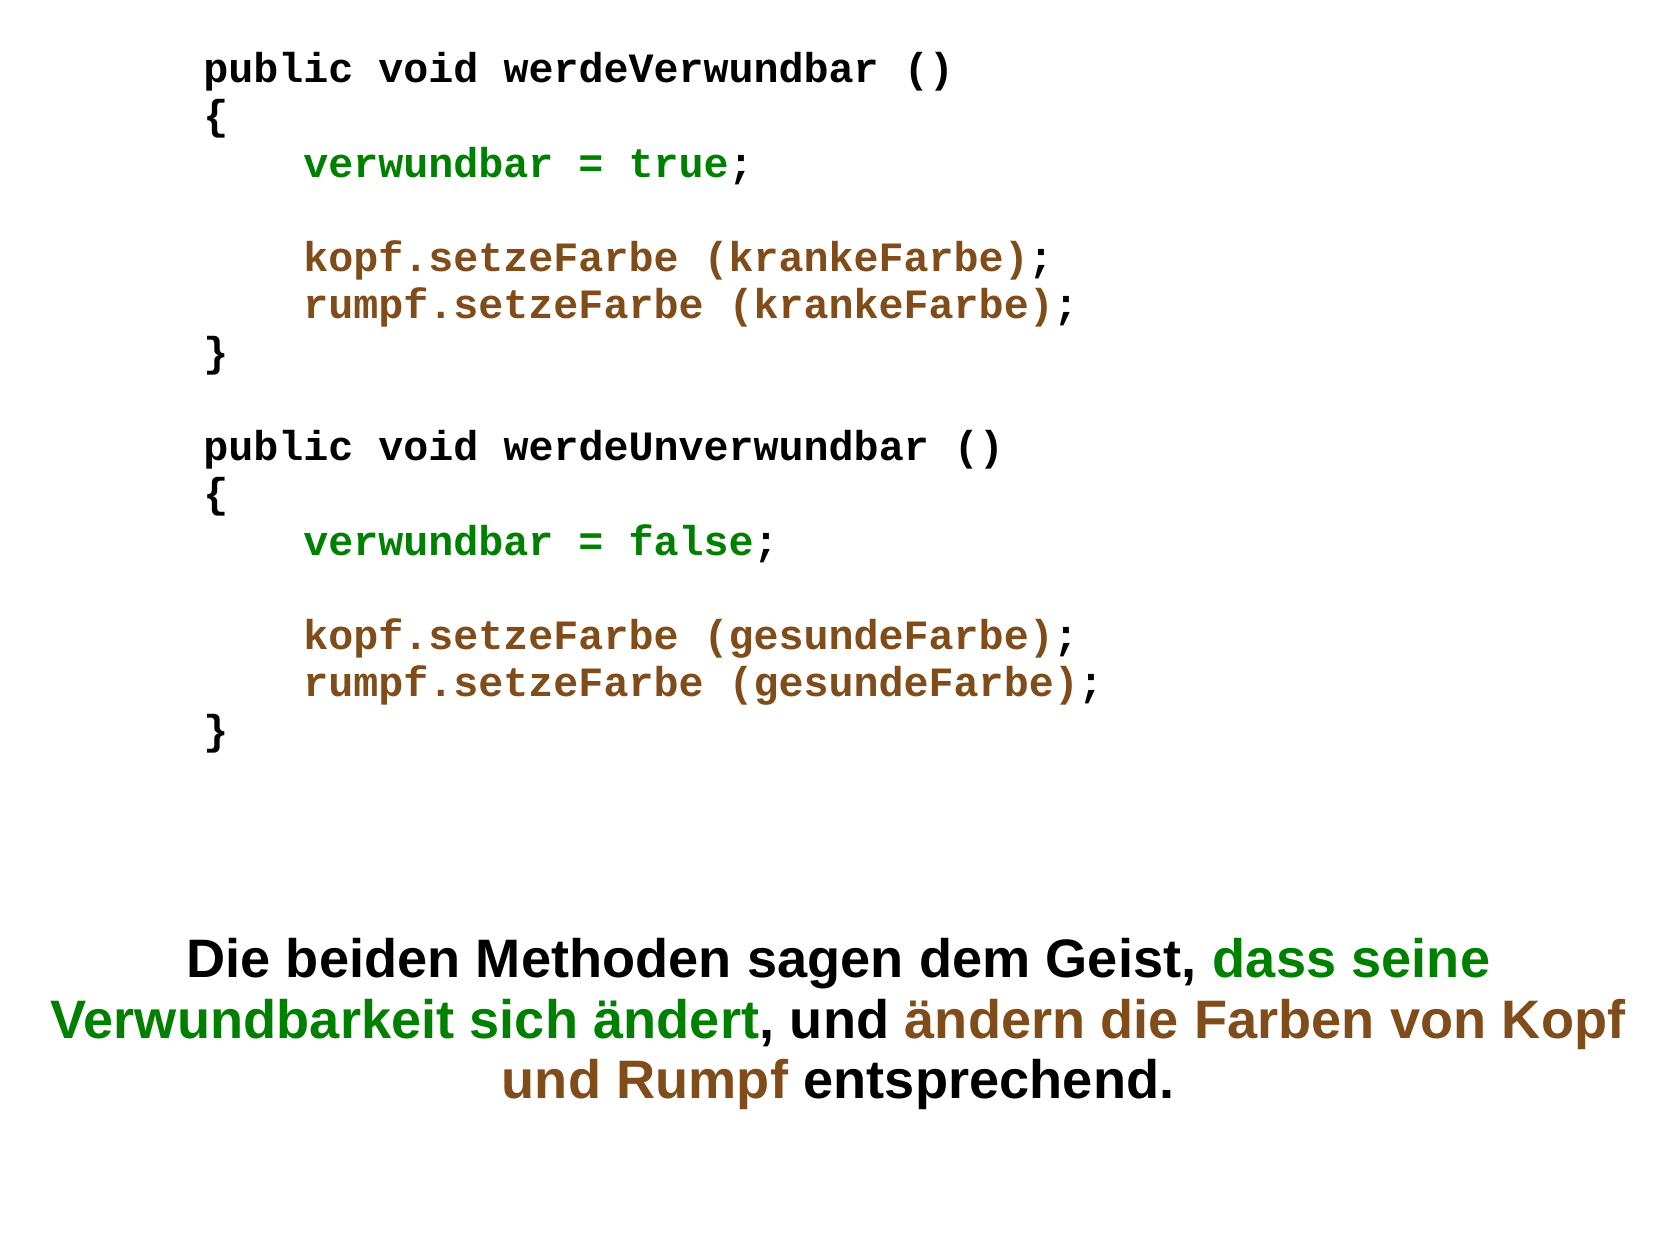

public void werdeVerwundbar ()
 {
 verwundbar = true;
 kopf.setzeFarbe (krankeFarbe);
 rumpf.setzeFarbe (krankeFarbe);
 }
 public void werdeUnverwundbar ()
 {
 verwundbar = false;
 kopf.setzeFarbe (gesundeFarbe);
 rumpf.setzeFarbe (gesundeFarbe);
 }
Die beiden Methoden sagen dem Geist, dass seine Verwundbarkeit sich ändert, und ändern die Farben von Kopf und Rumpf entsprechend.